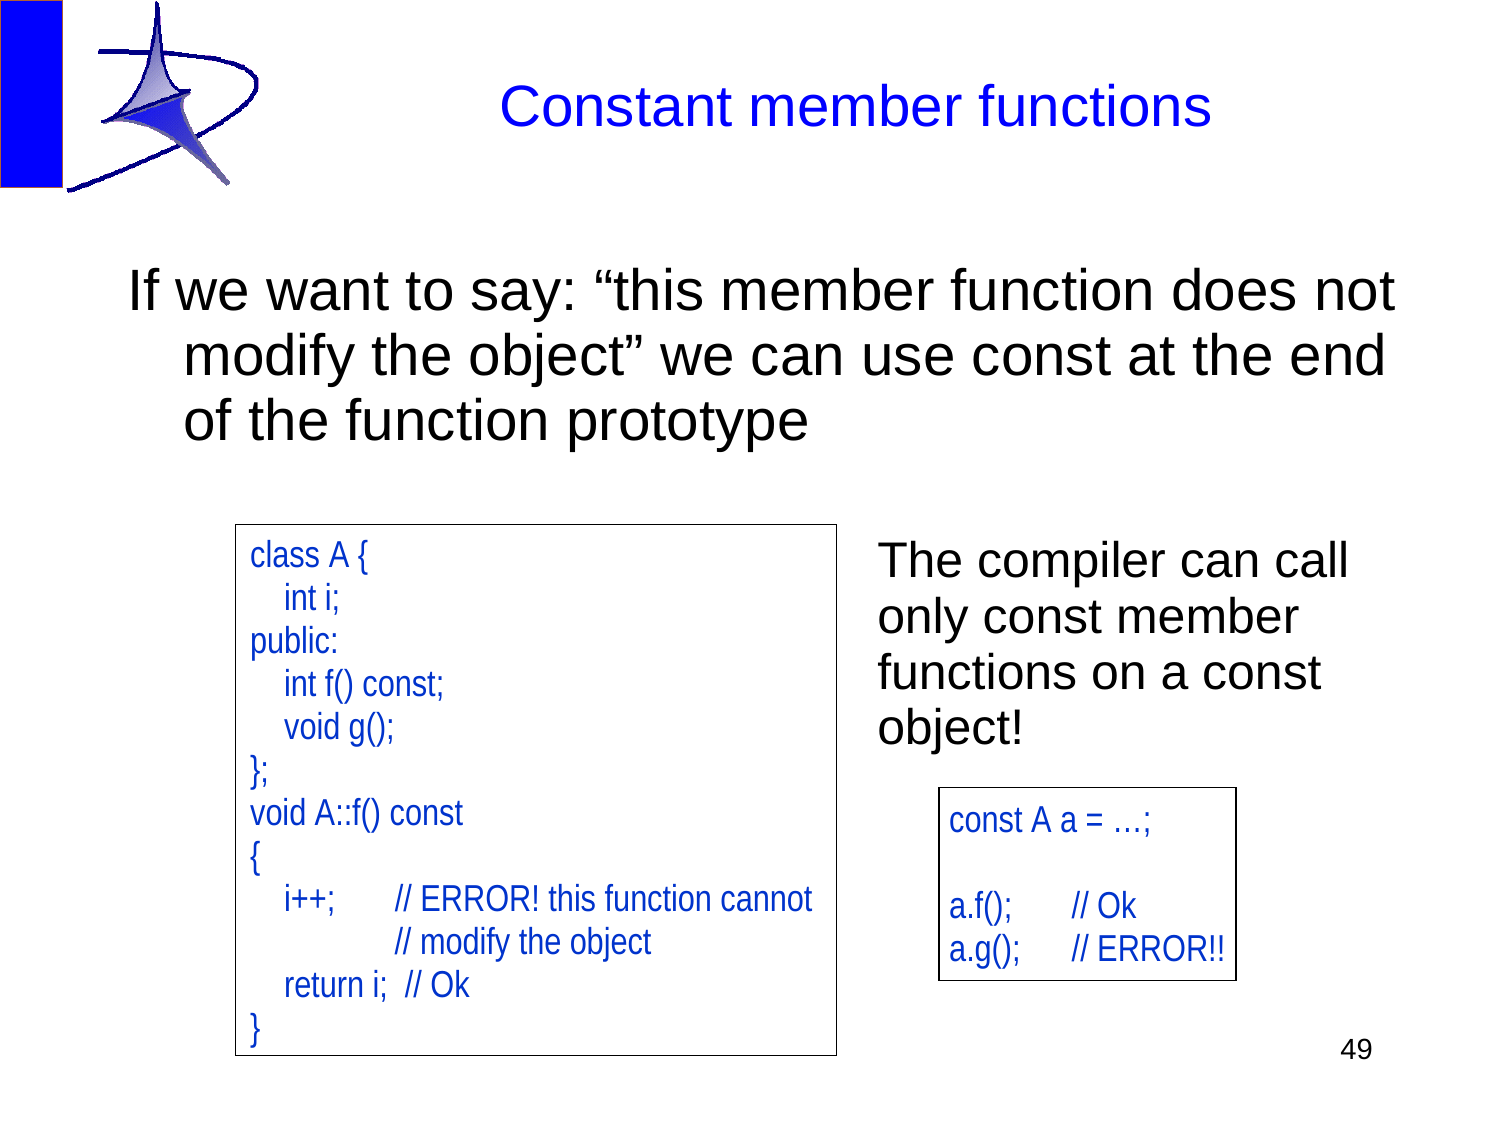

# Constant member functions
If we want to say: “this member function does not modify the object” we can use const at the end of the function prototype
class A {
 int i;
public:
 int f() const;
 void g();
};
void A::f() const
{
 i++; // ERROR! this function cannot
 // modify the object
 return i; // Ok
}
The compiler can call only const member functions on a const object!
const A a = …;
a.f(); // Ok
a.g(); // ERROR!!
49